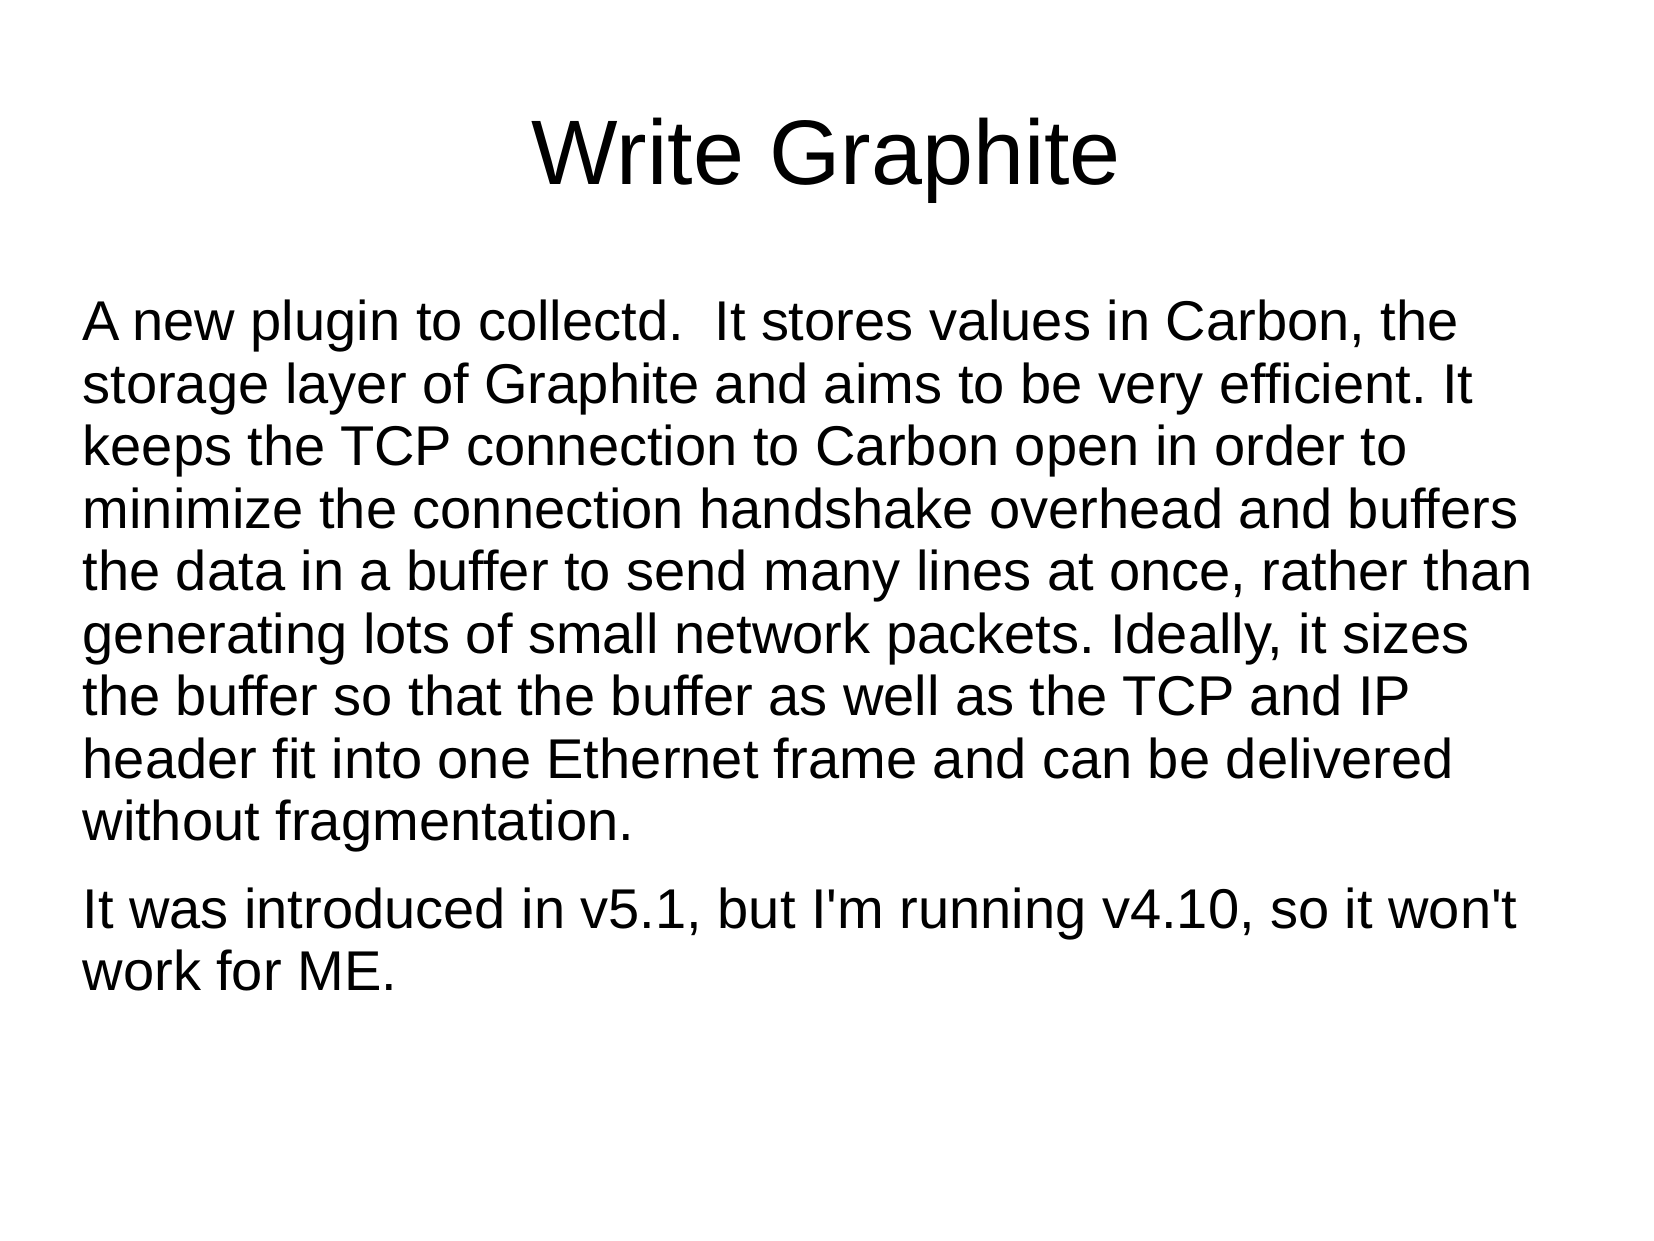

# Write Graphite
A new plugin to collectd. It stores values in Carbon, the storage layer of Graphite and aims to be very efficient. It keeps the TCP connection to Carbon open in order to minimize the connection handshake overhead and buffers the data in a buffer to send many lines at once, rather than generating lots of small network packets. Ideally, it sizes the buffer so that the buffer as well as the TCP and IP header fit into one Ethernet frame and can be delivered without fragmentation.
It was introduced in v5.1, but I'm running v4.10, so it won't work for ME.